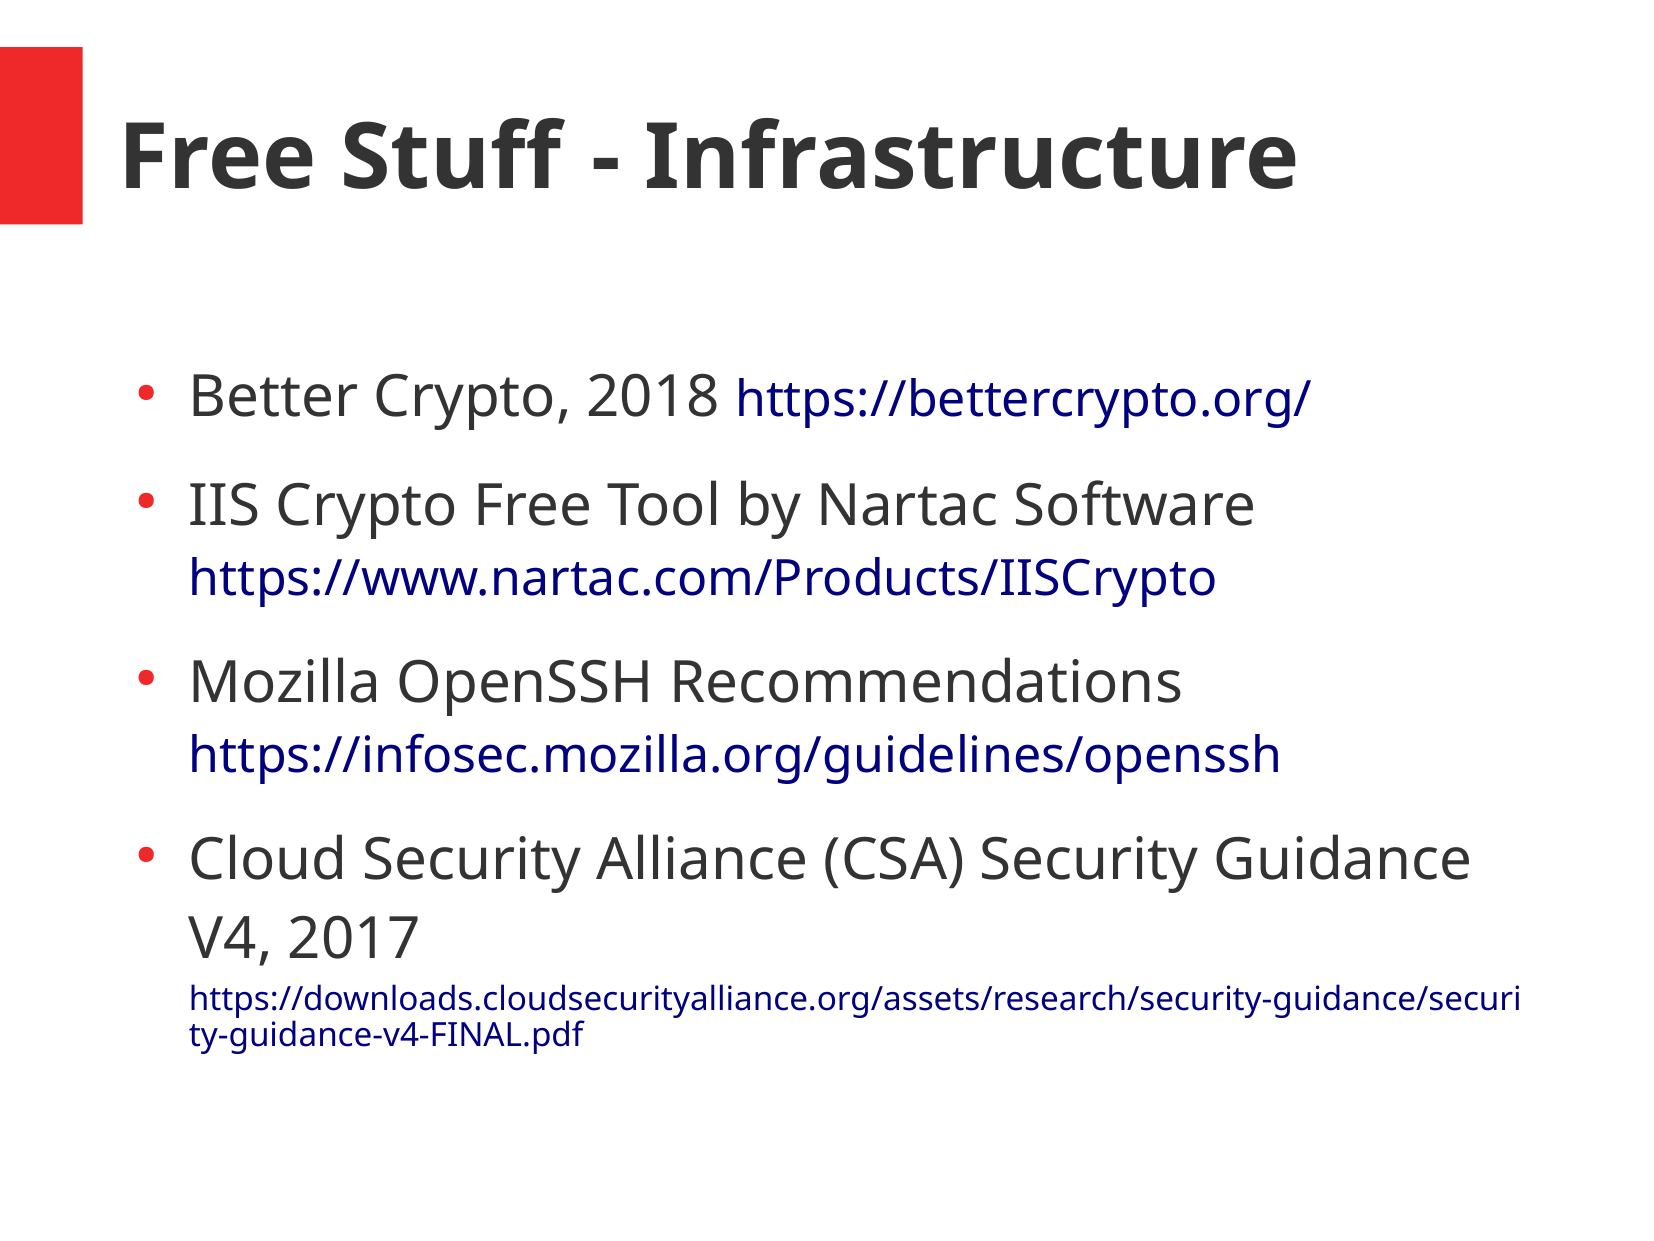

# Free Stuff	 - Infrastructure
Better Crypto, 2018 https://bettercrypto.org/
IIS Crypto Free Tool by Nartac Software https://www.nartac.com/Products/IISCrypto
Mozilla OpenSSH Recommendations https://infosec.mozilla.org/guidelines/openssh
Cloud Security Alliance (CSA) Security Guidance V4, 2017 https://downloads.cloudsecurityalliance.org/assets/research/security-guidance/security-guidance-v4-FINAL.pdf